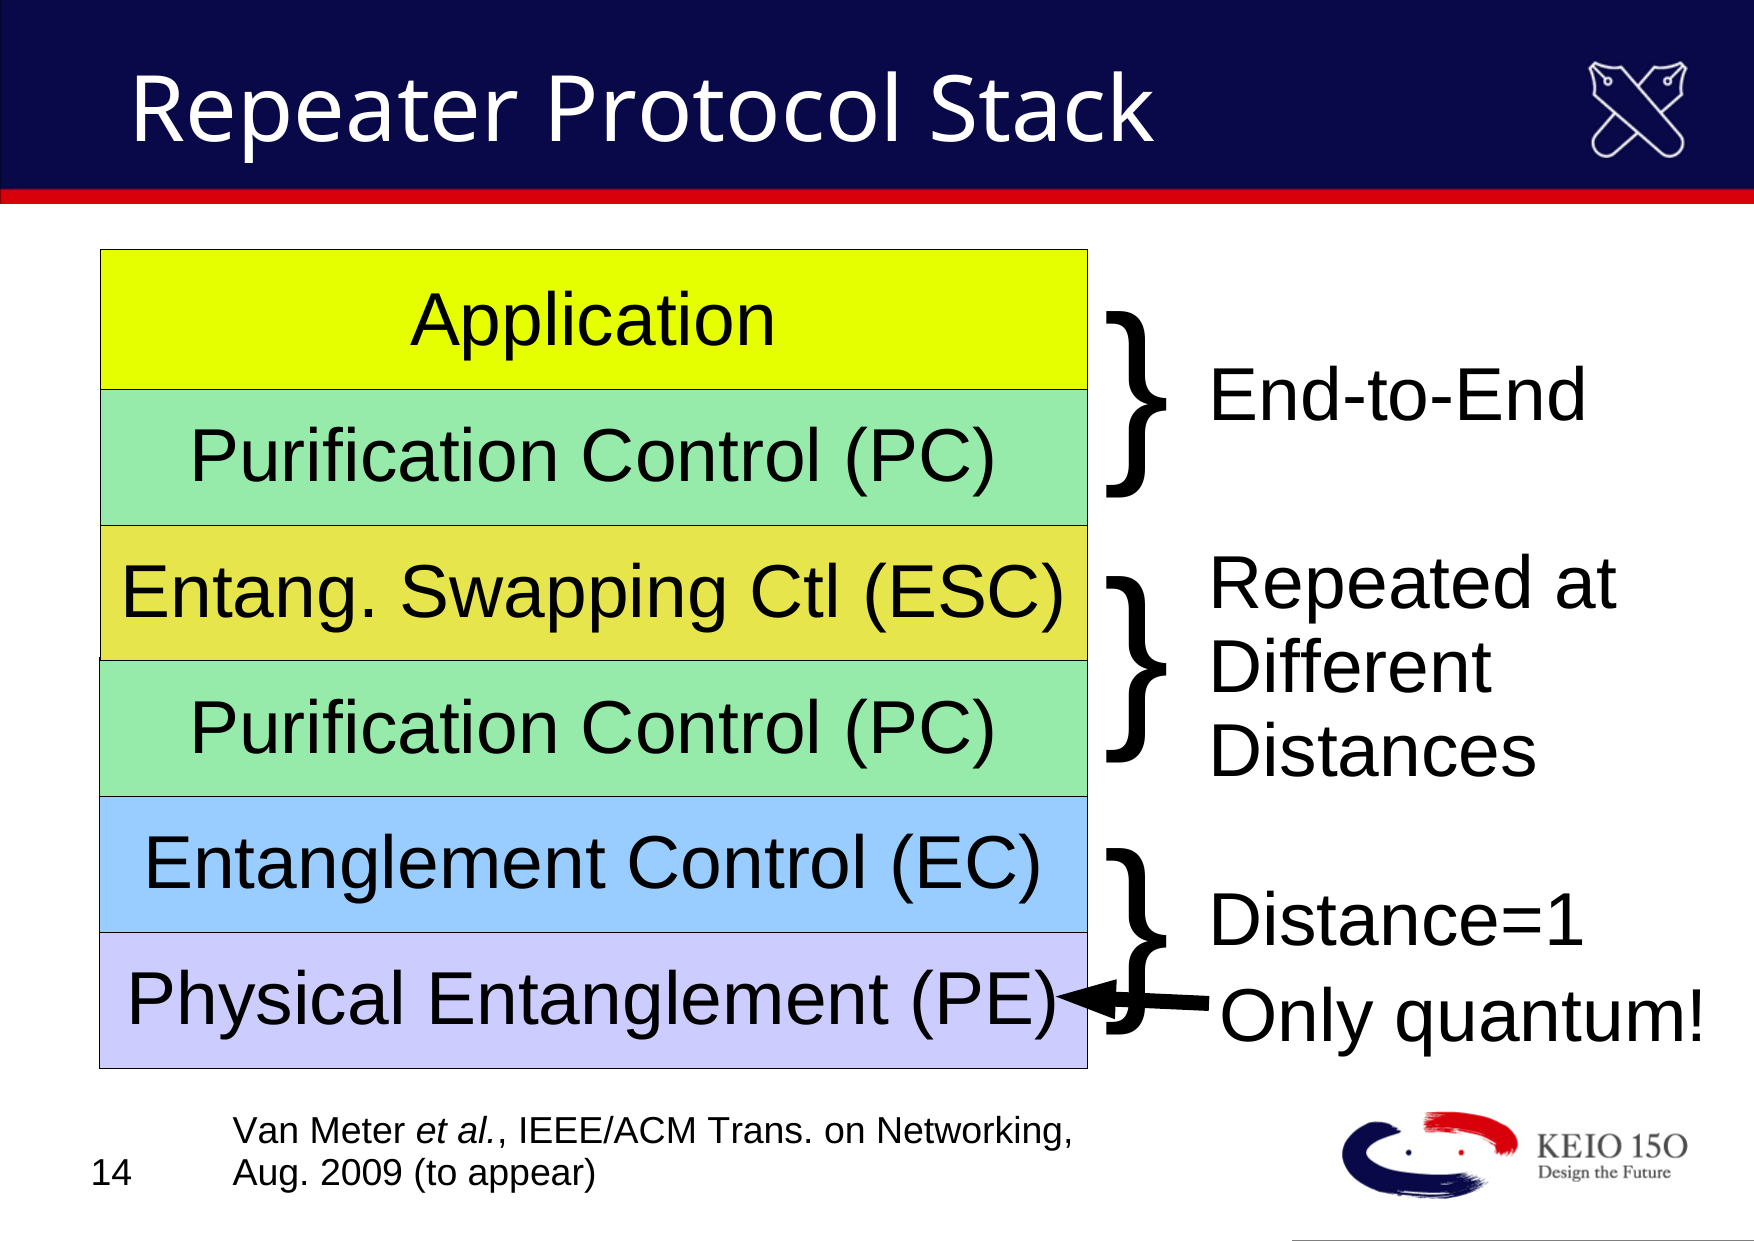

# Repeater Protocol Stack
Application
}
End-to-End
Purification Control (PC)
Entang. Swapping Ctl (ESC)
}
Repeated at
Different
Distances
Purification Control (PC)
Entanglement Control (EC)
}
Distance=1
Physical Entanglement (PE)
Only quantum!
Van Meter et al., IEEE/ACM Trans. on Networking,
Aug. 2009 (to appear)
14